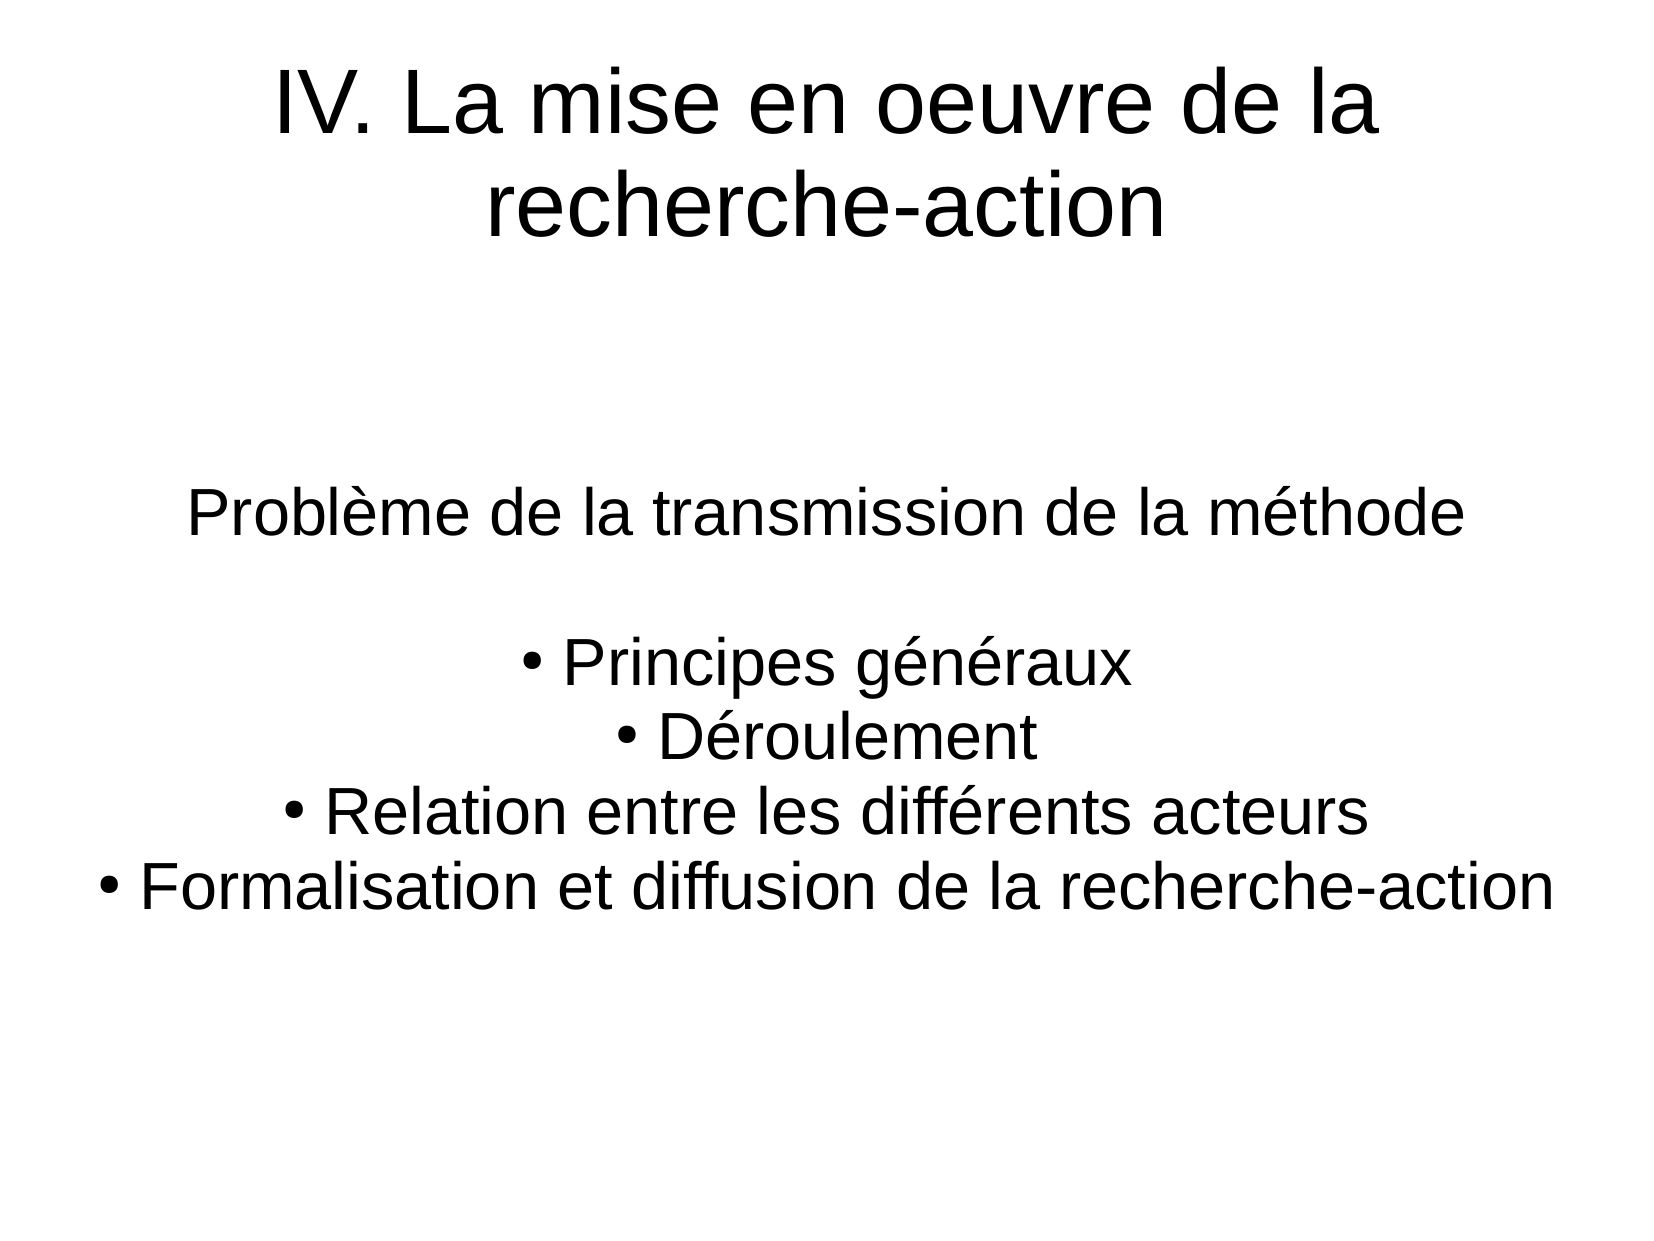

# IV. La mise en oeuvre de la recherche-action
Problème de la transmission de la méthode
 Principes généraux
 Déroulement
 Relation entre les différents acteurs
 Formalisation et diffusion de la recherche-action